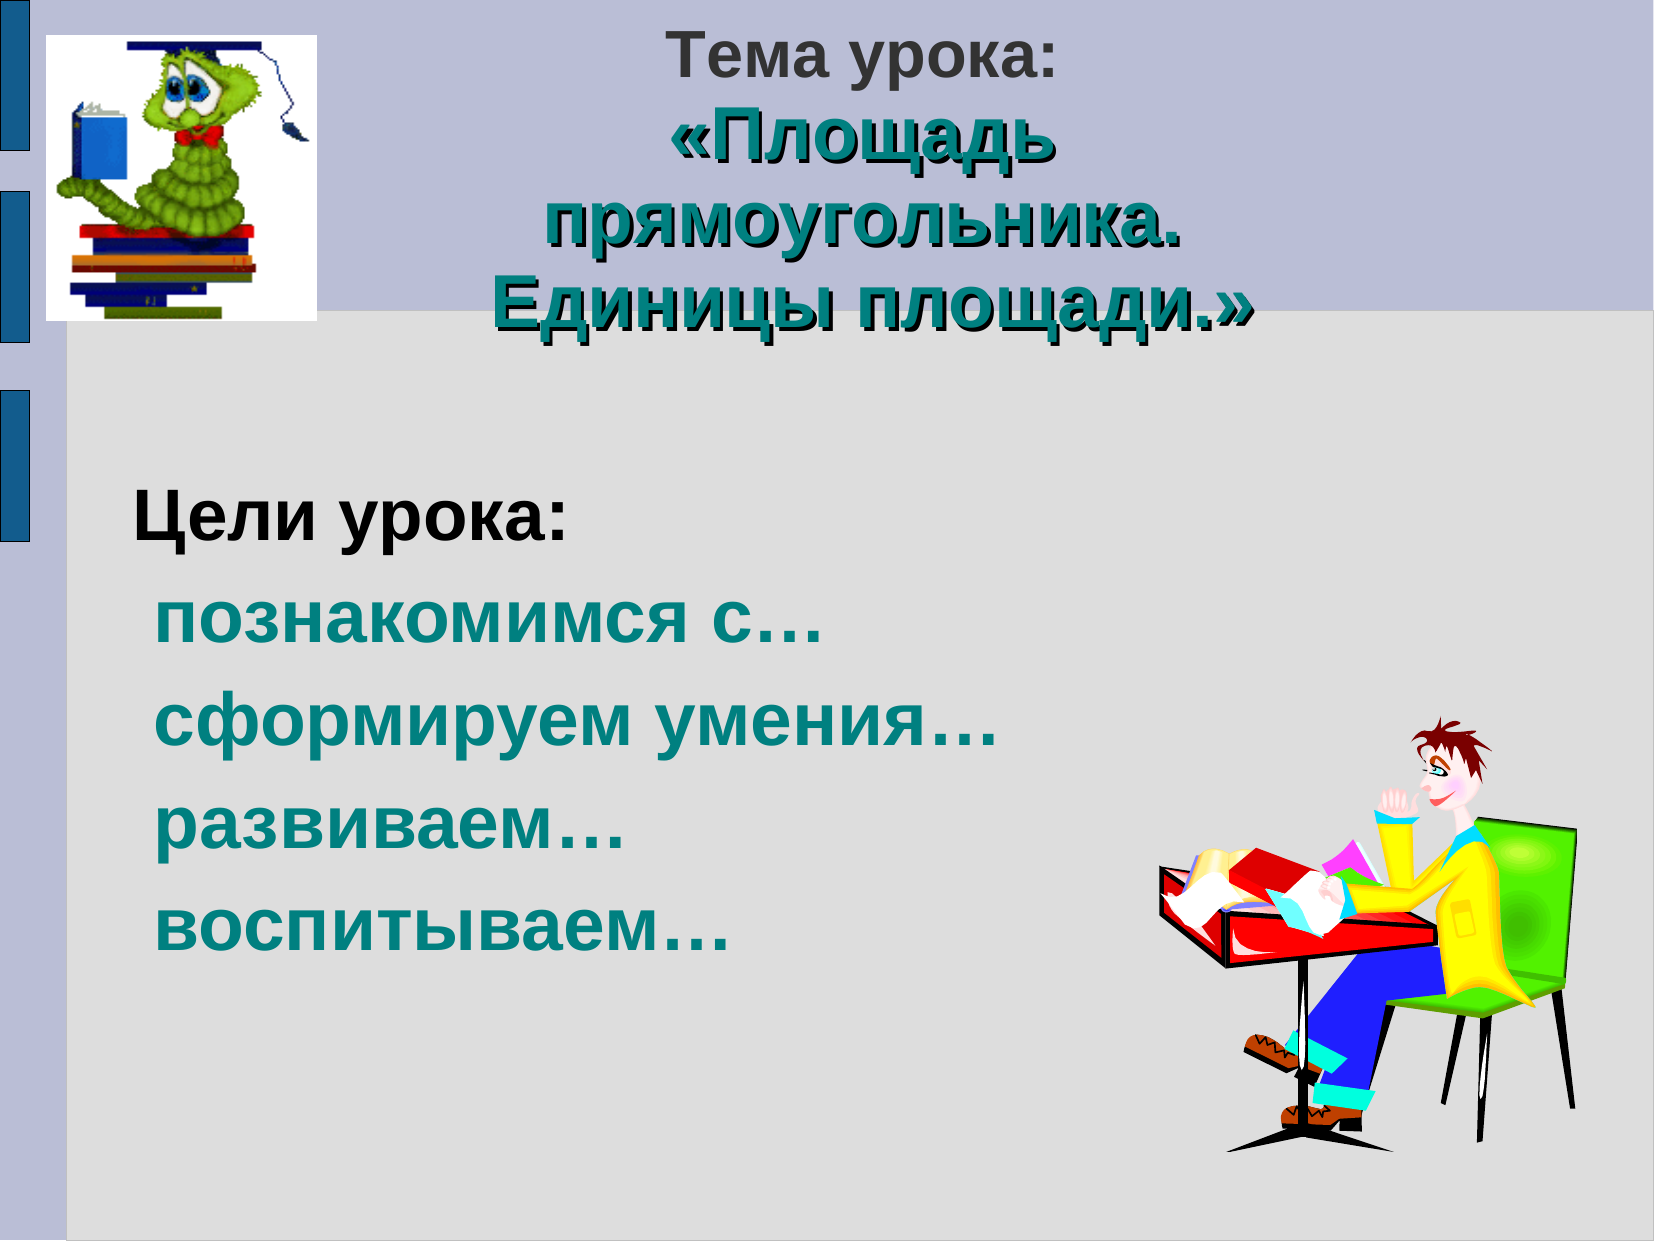

Тема урока:
«Площадь прямоугольника.
 Единицы площади.»
Цели урока:
 познакомимся с…
 сформируем умения…
 развиваем…
 воспитываем…